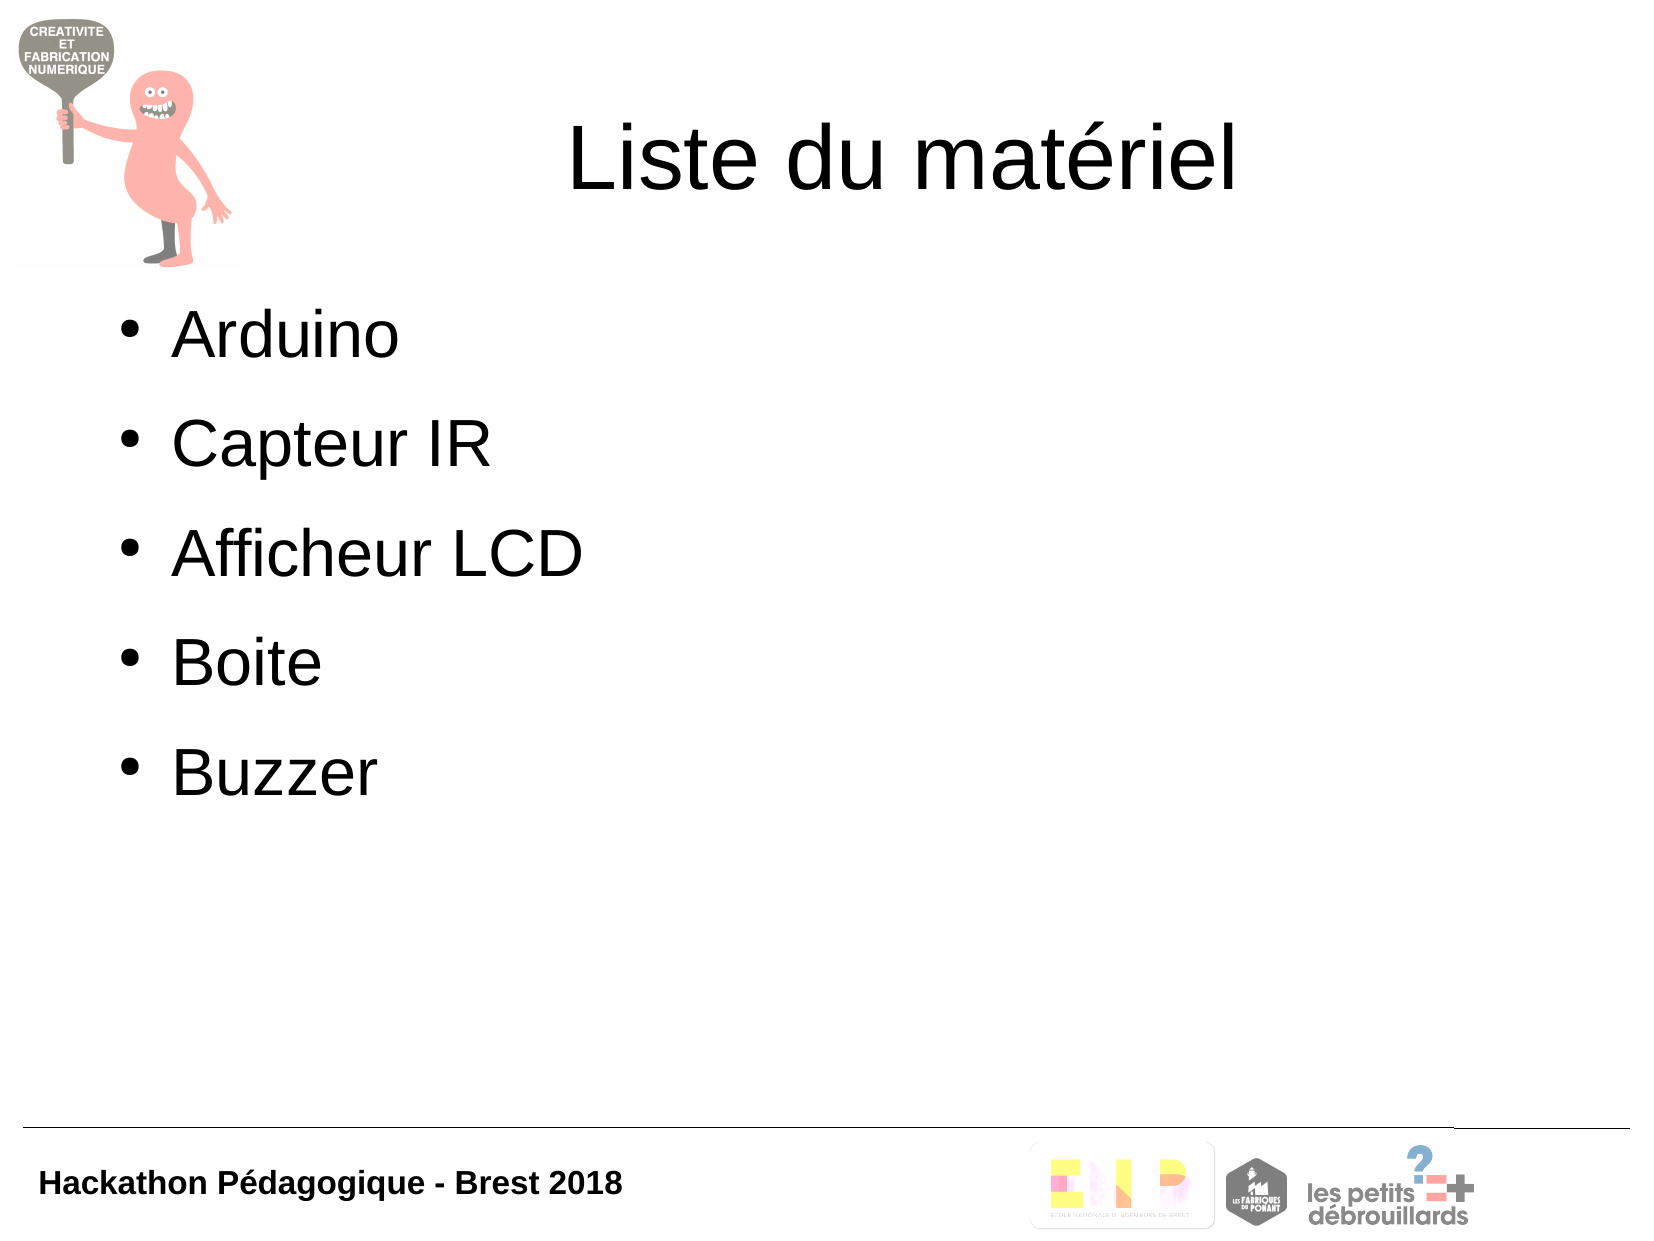

# Liste du matériel
Arduino
Capteur IR
Afficheur LCD
Boite
Buzzer
Hackathon Pédagogique - Brest 2018